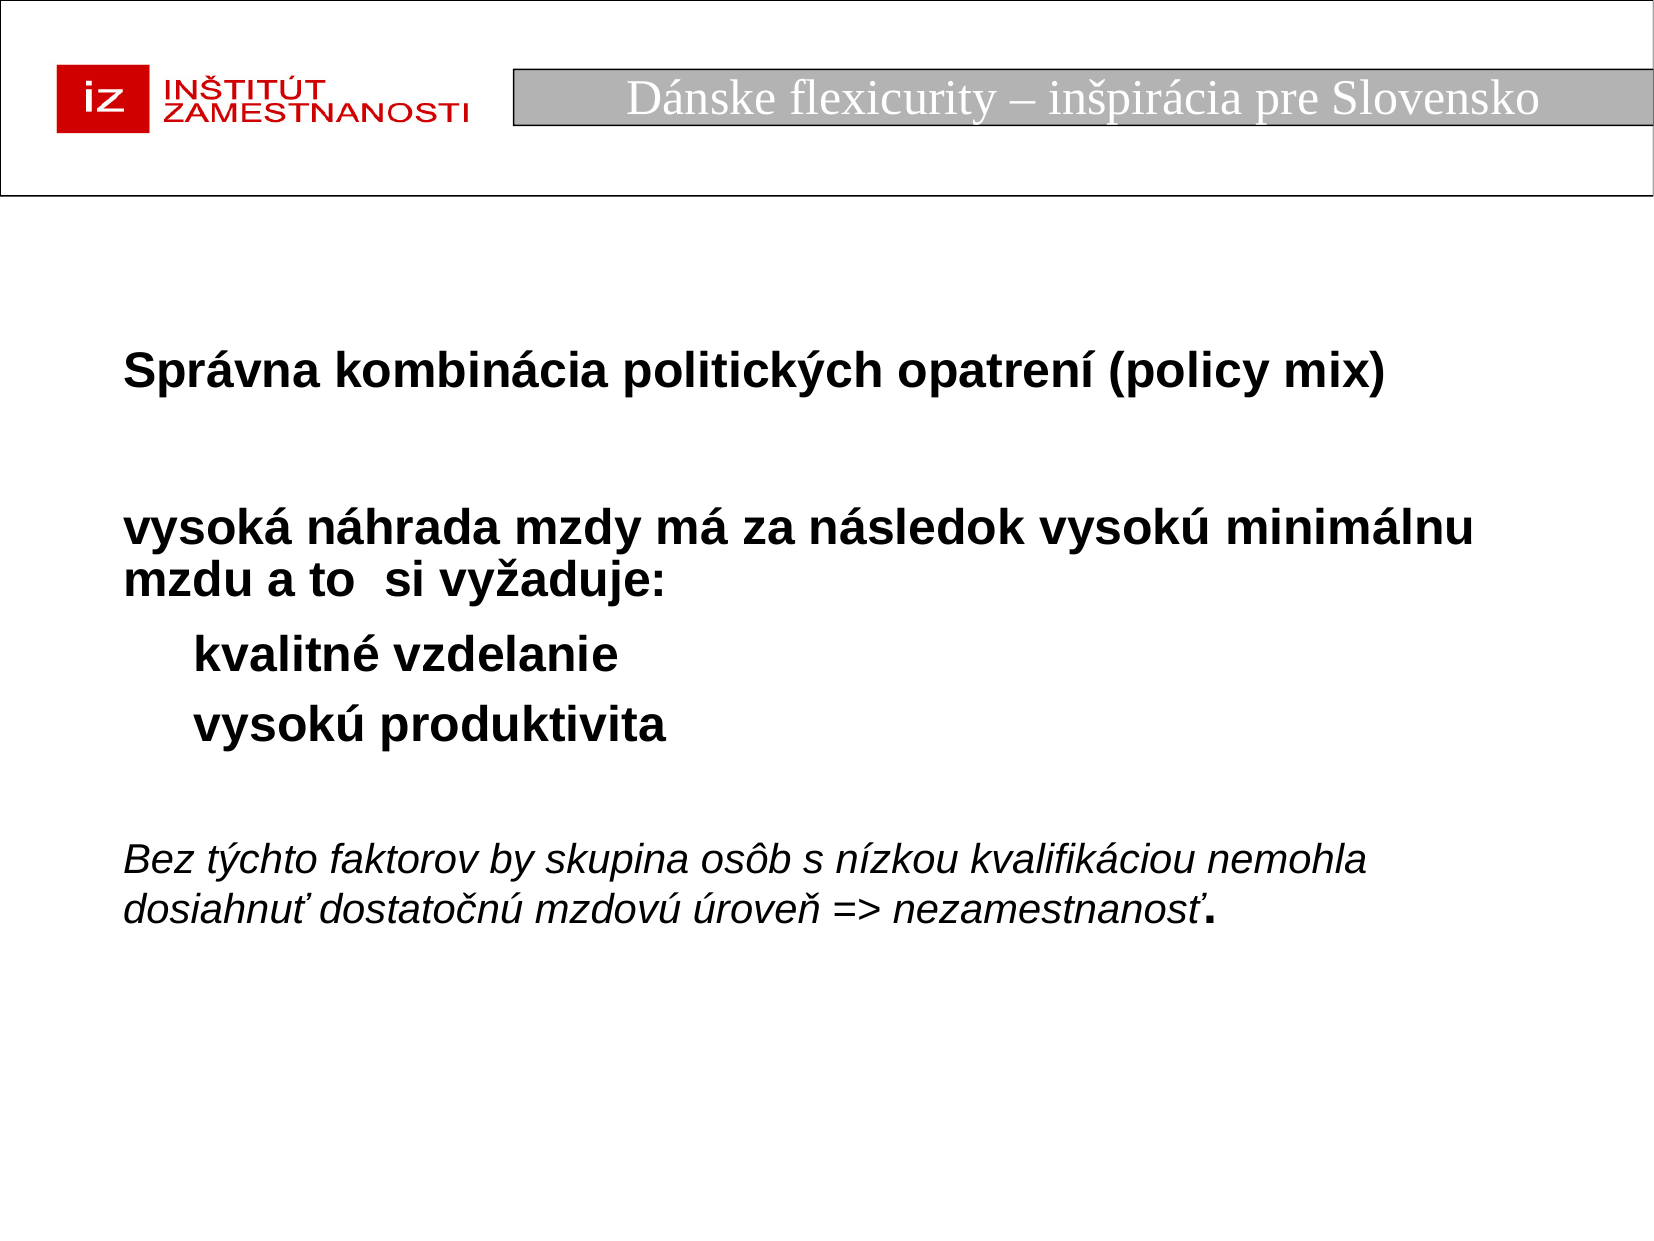

Dánske flexicurity – inšpirácia pre Slovensko
# Správna kombinácia politických opatrení (policy mix)
vysoká náhrada mzdy má za následok vysokú minimálnu mzdu a to si vyžaduje:
kvalitné vzdelanie
vysokú produktivita
Bez týchto faktorov by skupina osôb s nízkou kvalifikáciou nemohla dosiahnuť dostatočnú mzdovú úroveň => nezamestnanosť.